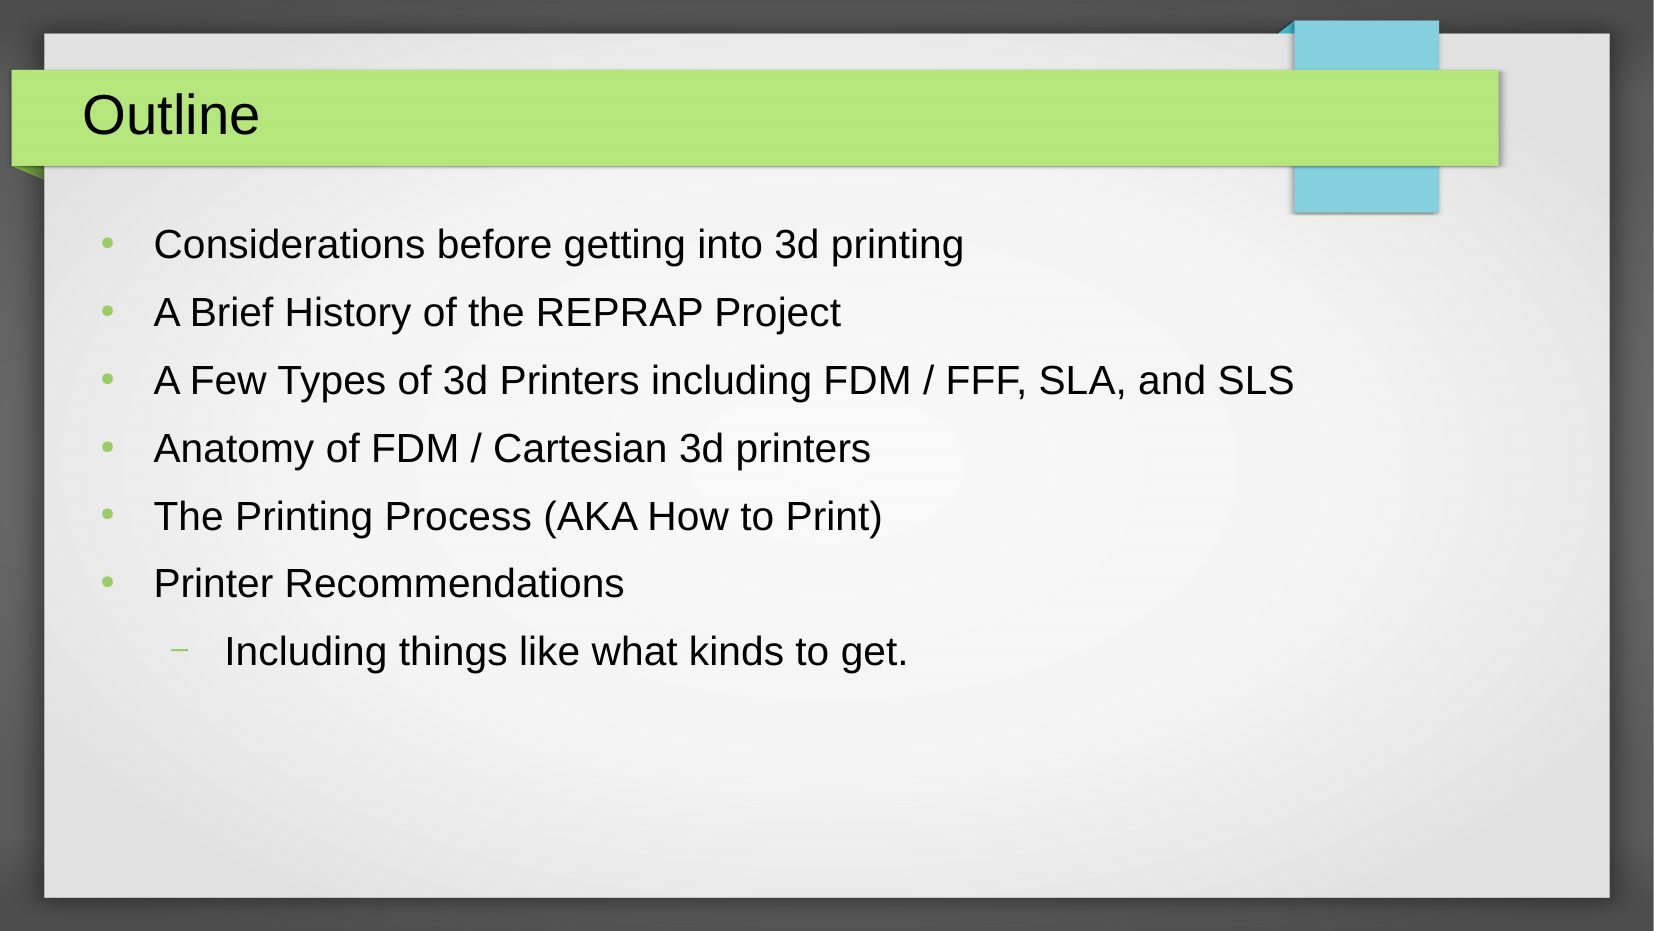

# Outline
Considerations before getting into 3d printing
A Brief History of the REPRAP Project
A Few Types of 3d Printers including FDM / FFF, SLA, and SLS
Anatomy of FDM / Cartesian 3d printers
The Printing Process (AKA How to Print)
Printer Recommendations
Including things like what kinds to get.